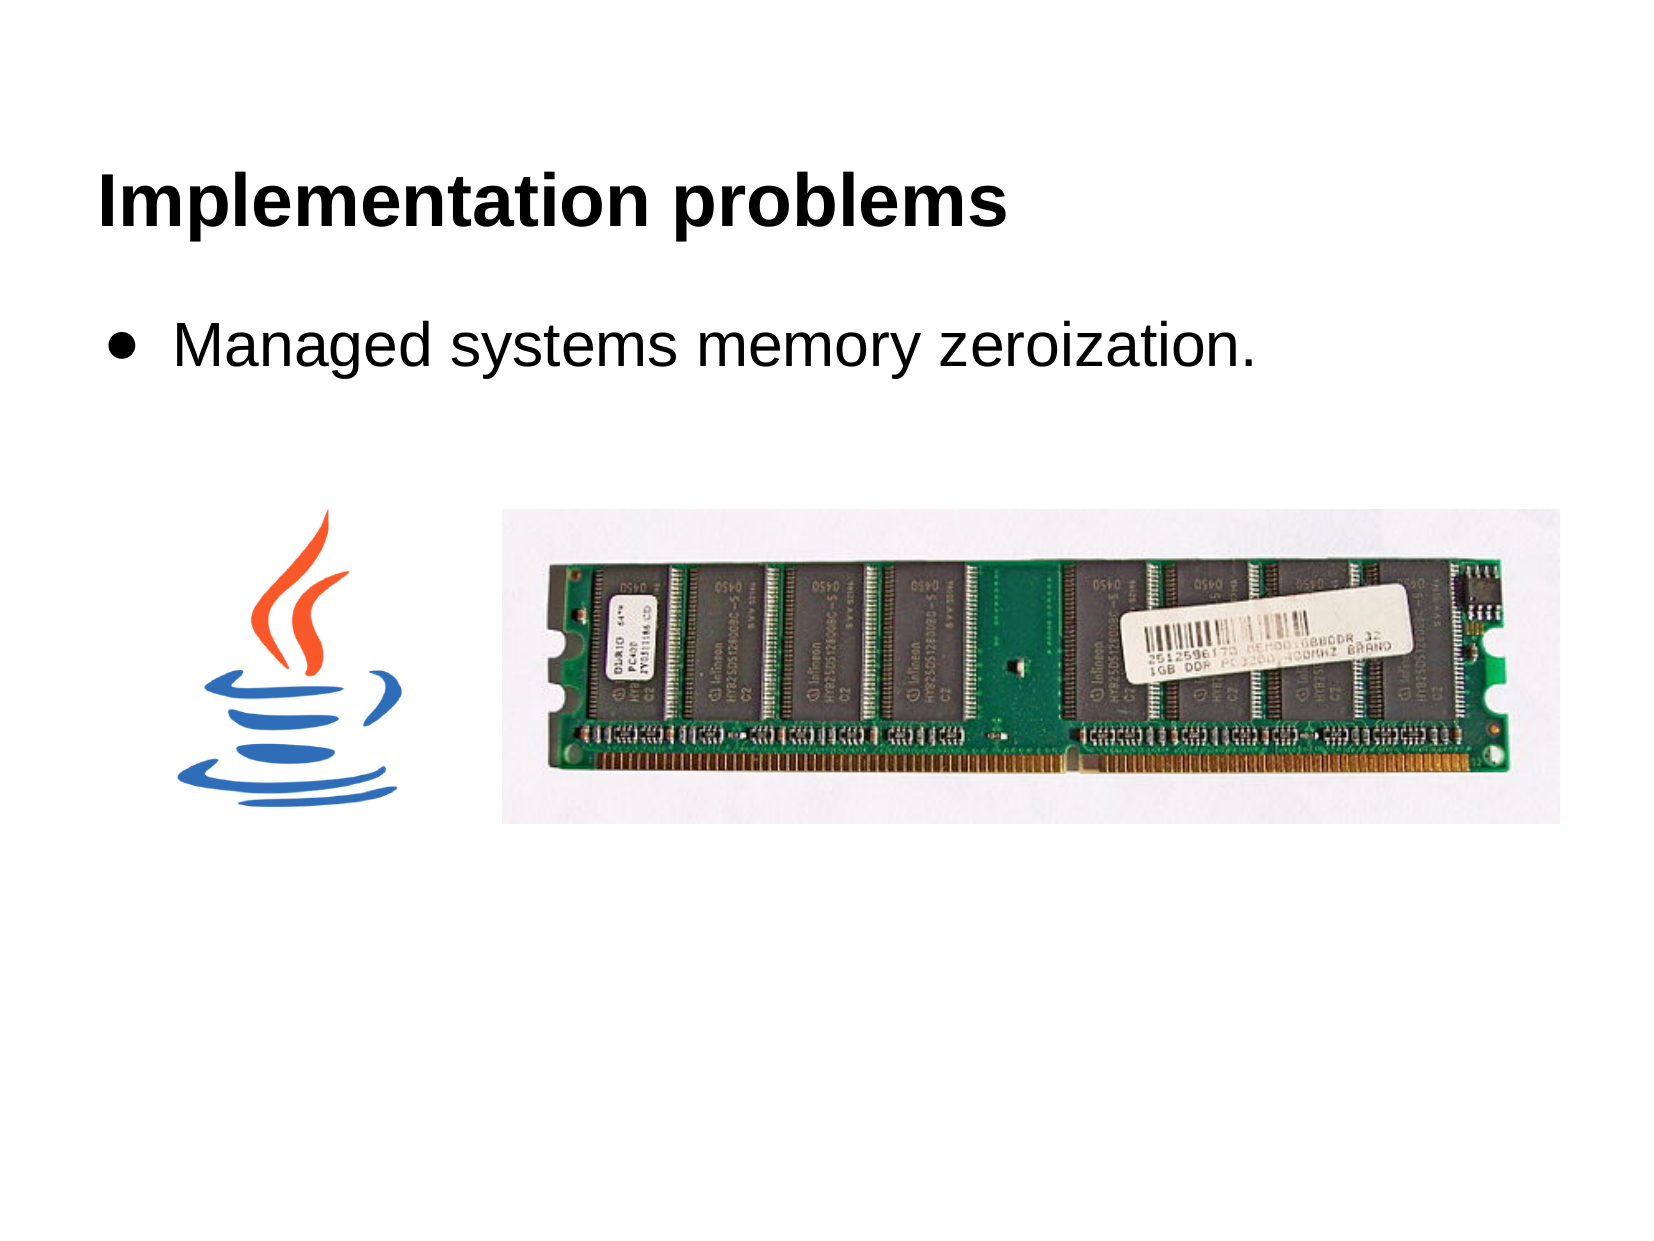

# Implementation problems
Managed systems memory zeroization.